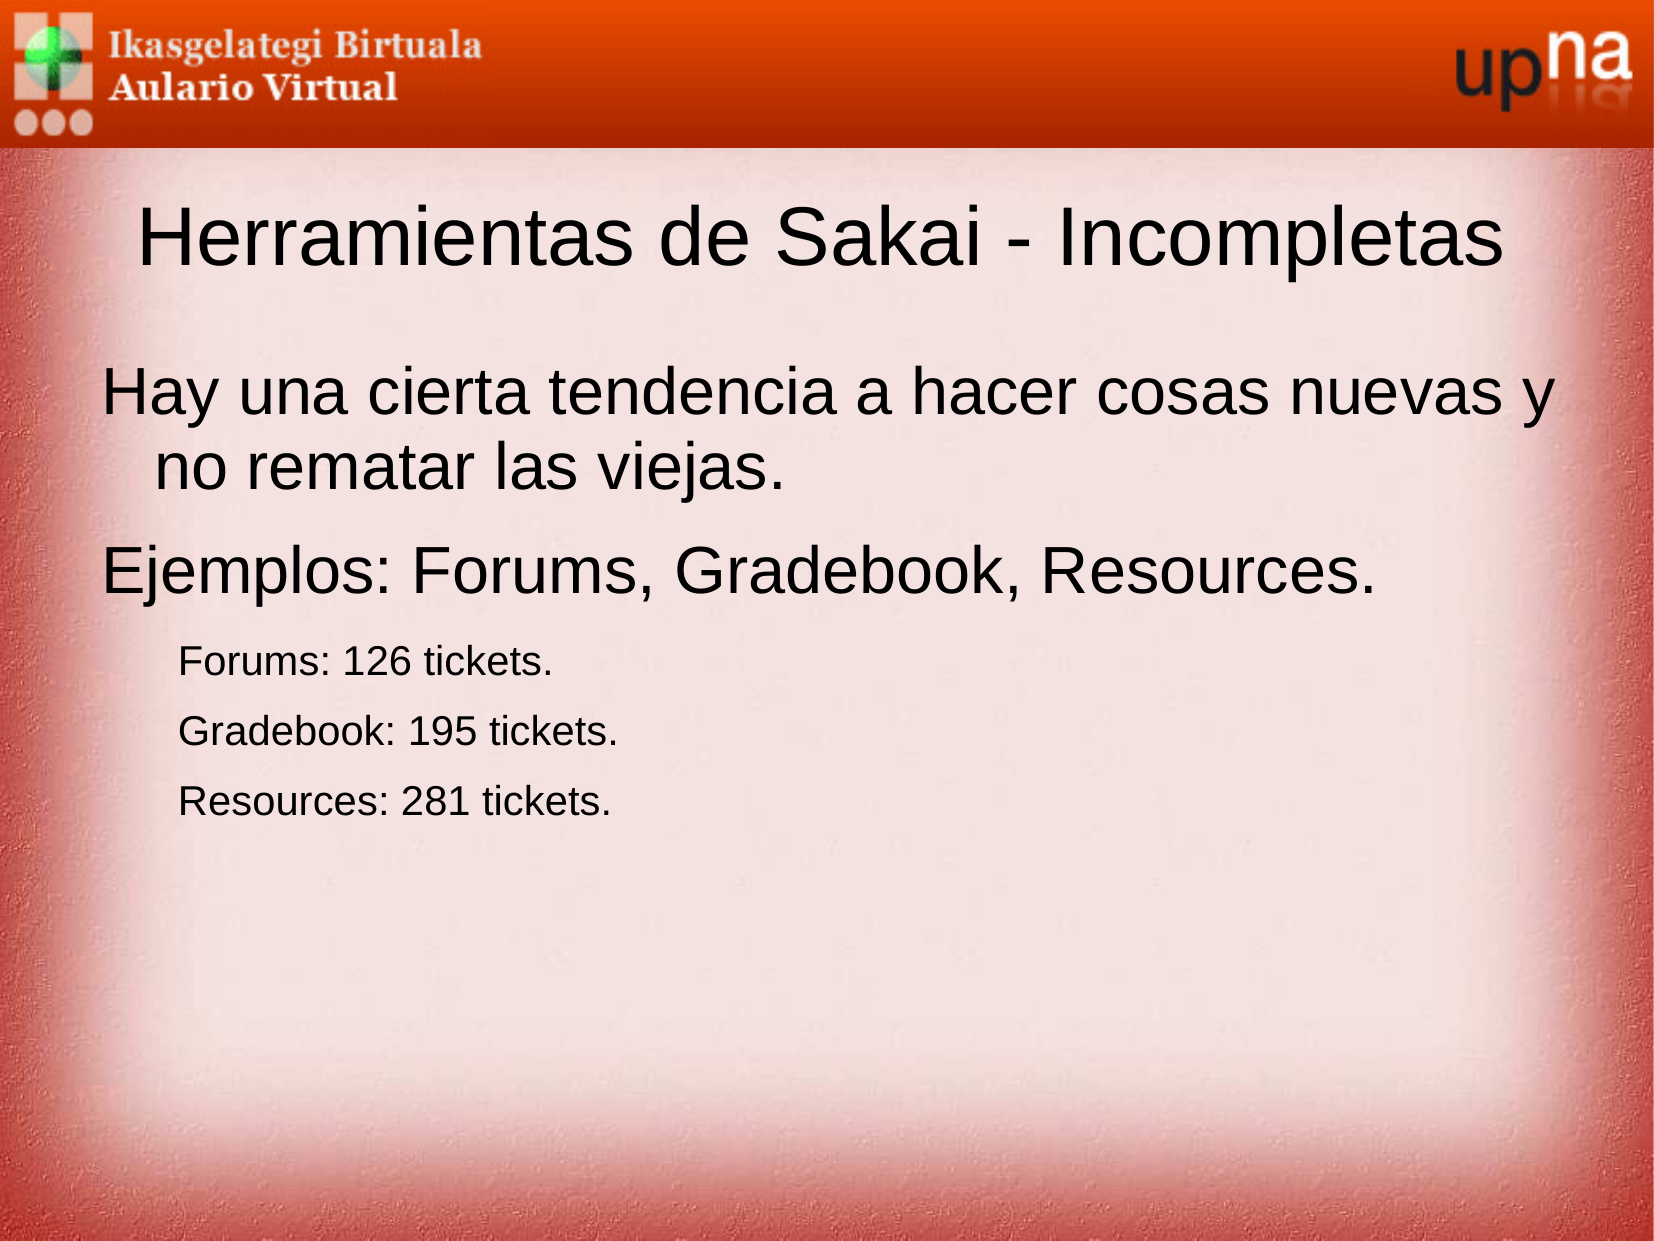

# Herramientas de Sakai - Incompletas
Hay una cierta tendencia a hacer cosas nuevas y no rematar las viejas.
Ejemplos: Forums, Gradebook, Resources.
Forums: 126 tickets.
Gradebook: 195 tickets.
Resources: 281 tickets.